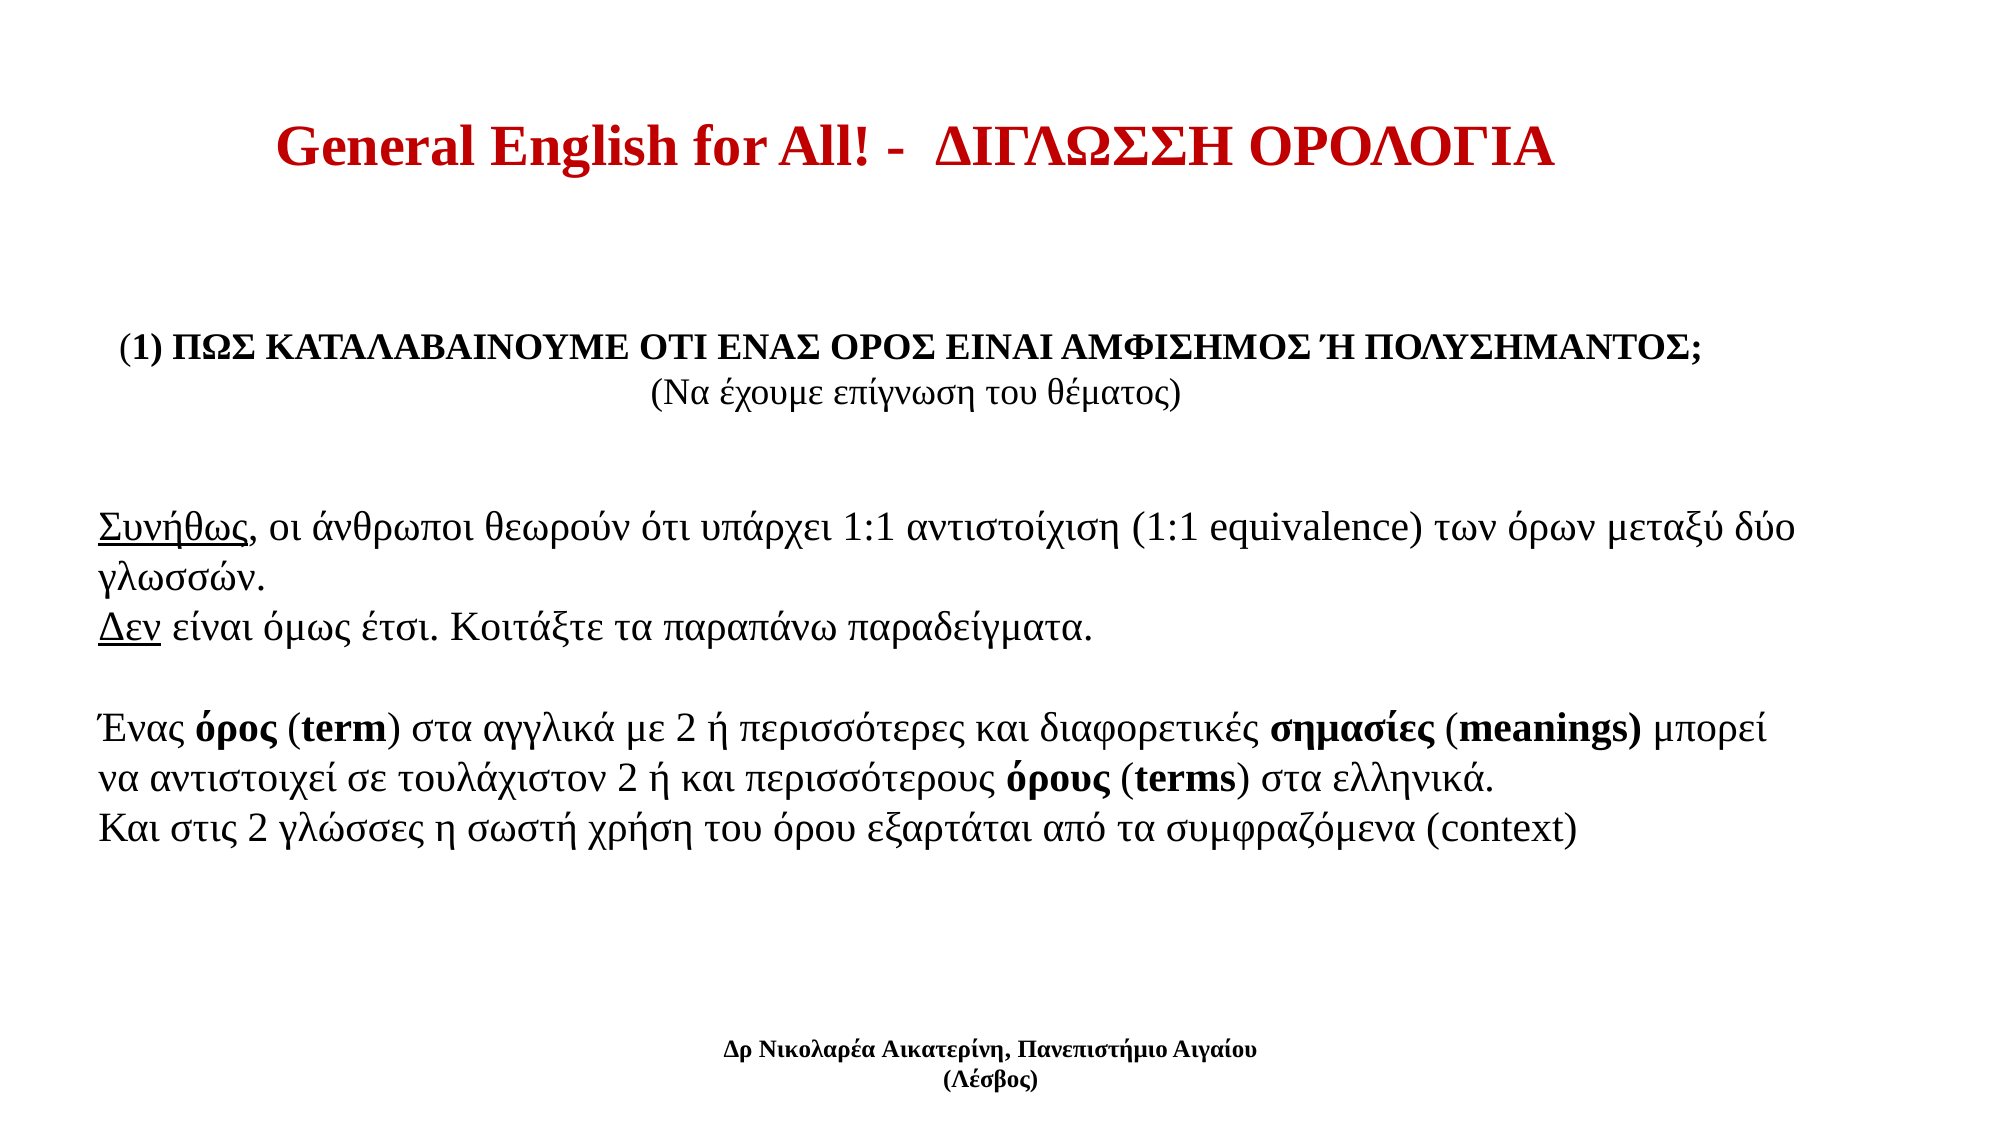

General English for All! - ΔΙΓΛΩΣΣΗ ΟΡΟΛΟΓΙΑ
(1) ΠΩΣ ΚΑΤΑΛΑΒΑΙΝΟΥΜΕ ΟΤΙ ΕΝΑΣ ΟΡΟΣ ΕΙΝΑΙ ΑΜΦΙΣΗΜΟΣ Ή ΠΟΛΥΣΗΜΑΝΤΟΣ;
 (Να έχουμε επίγνωση του θέματος)
Συνήθως, οι άνθρωποι θεωρούν ότι υπάρχει 1:1 αντιστοίχιση (1:1 equivalence) των όρων μεταξύ δύο γλωσσών.
Δεν είναι όμως έτσι. Κοιτάξτε τα παραπάνω παραδείγματα.
Ένας όρος (term) στα αγγλικά με 2 ή περισσότερες και διαφορετικές σημασίες (meanings) μπορεί να αντιστοιχεί σε τουλάχιστον 2 ή και περισσότερους όρους (terms) στα ελληνικά.
Και στις 2 γλώσσες η σωστή χρήση του όρου εξαρτάται από τα συμφραζόμενα (context)
Δρ Νικολαρέα Αικατερίνη, Πανεπιστήμιο Αιγαίου
(Λέσβος)